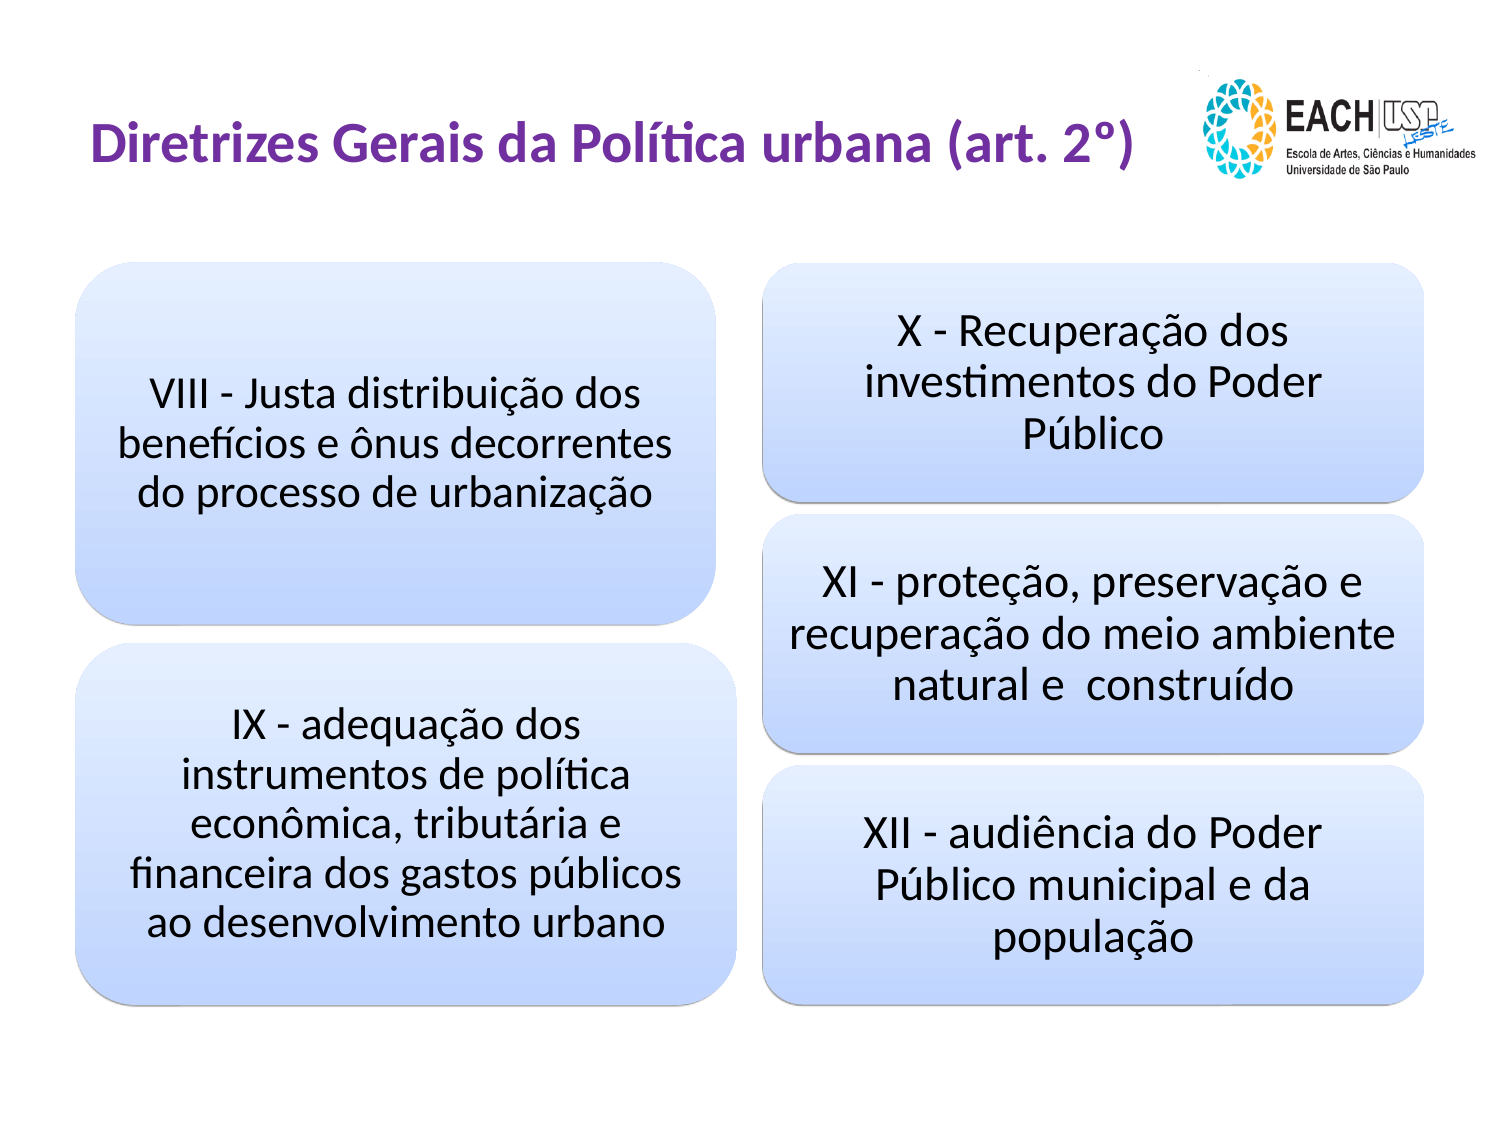

# Diretrizes Gerais da Política urbana (art. 2º)
VIII - Justa distribuição dos benefícios e ônus decorrentes do processo de urbanização
IX - adequação dos instrumentos de política econômica, tributária e financeira dos gastos públicos ao desenvolvimento urbano
X - Recuperação dos investimentos do Poder Público
XI - proteção, preservação e recuperação do meio ambiente natural e construído
XII - audiência do Poder Público municipal e da população